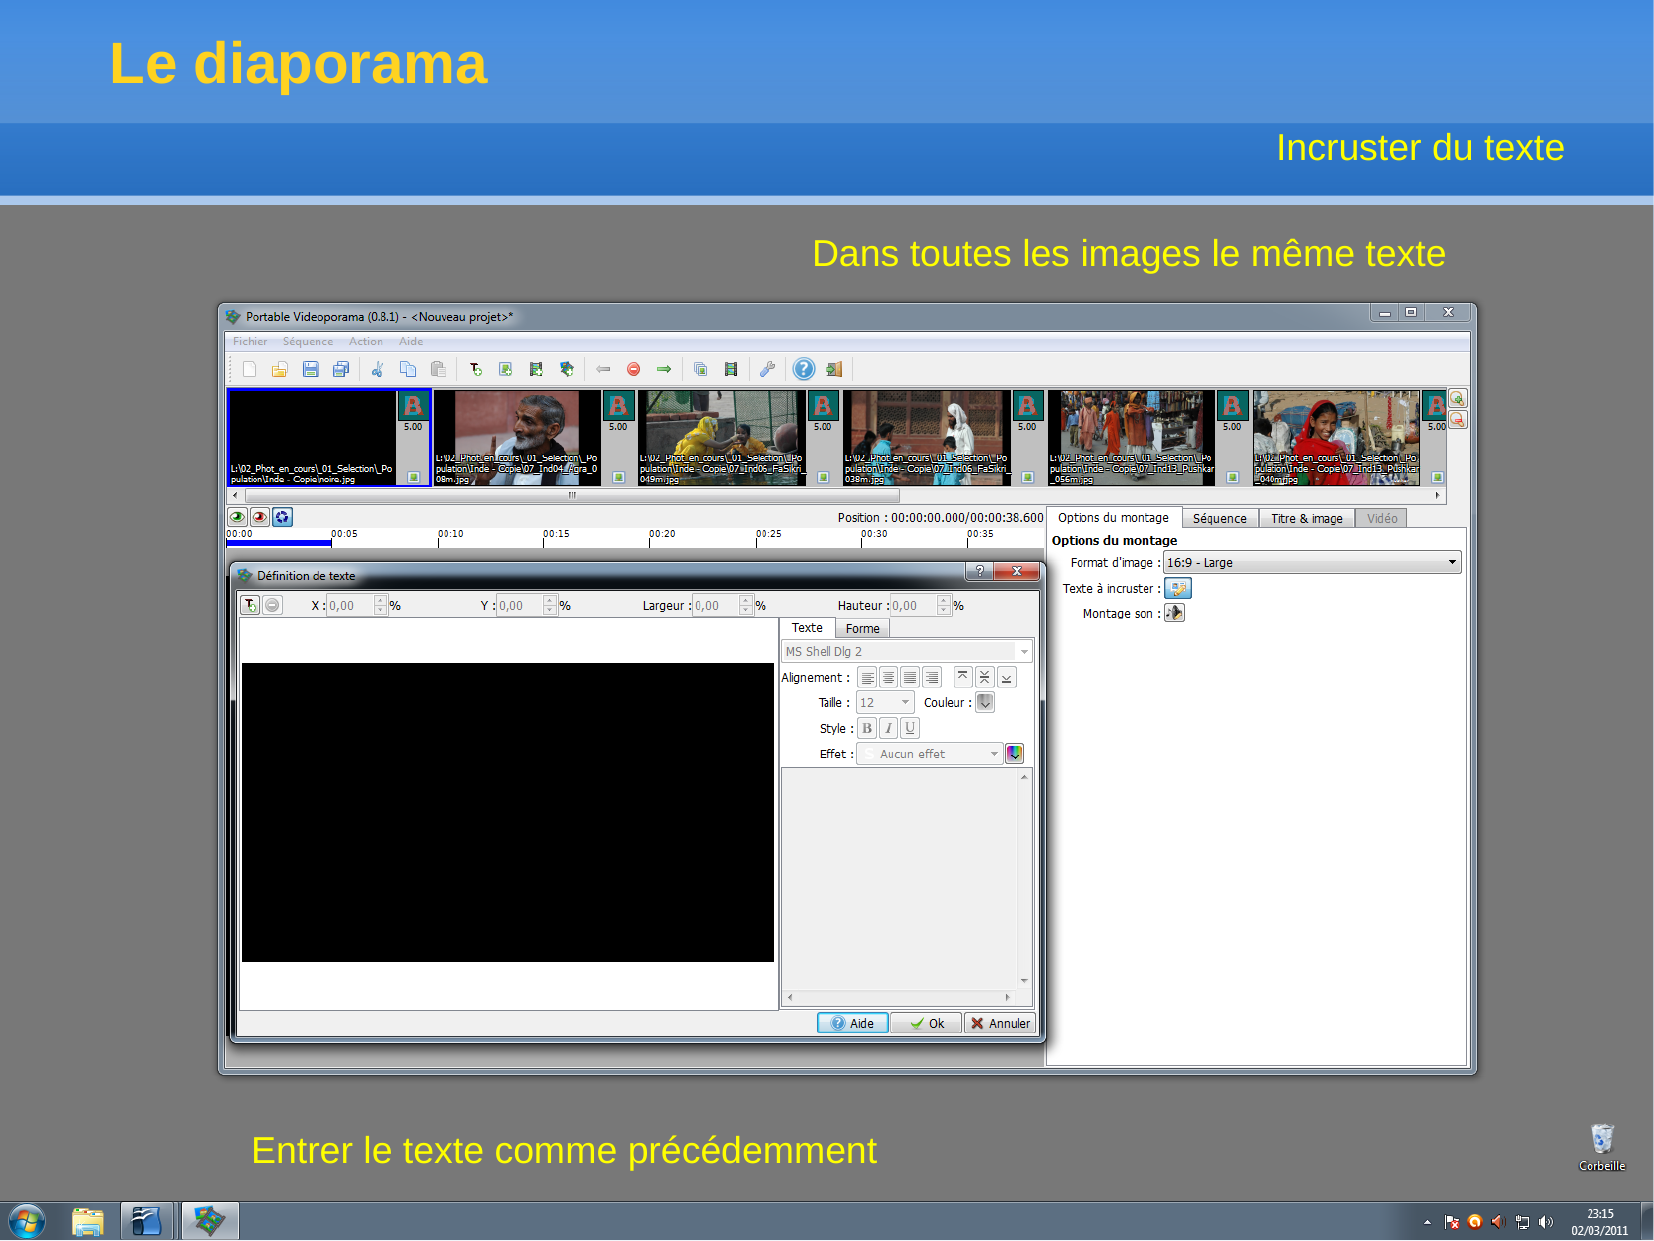

Le diaporama
 Incruster du texte
#
Dans toutes les images le même texte
Entrer le texte comme précédemment